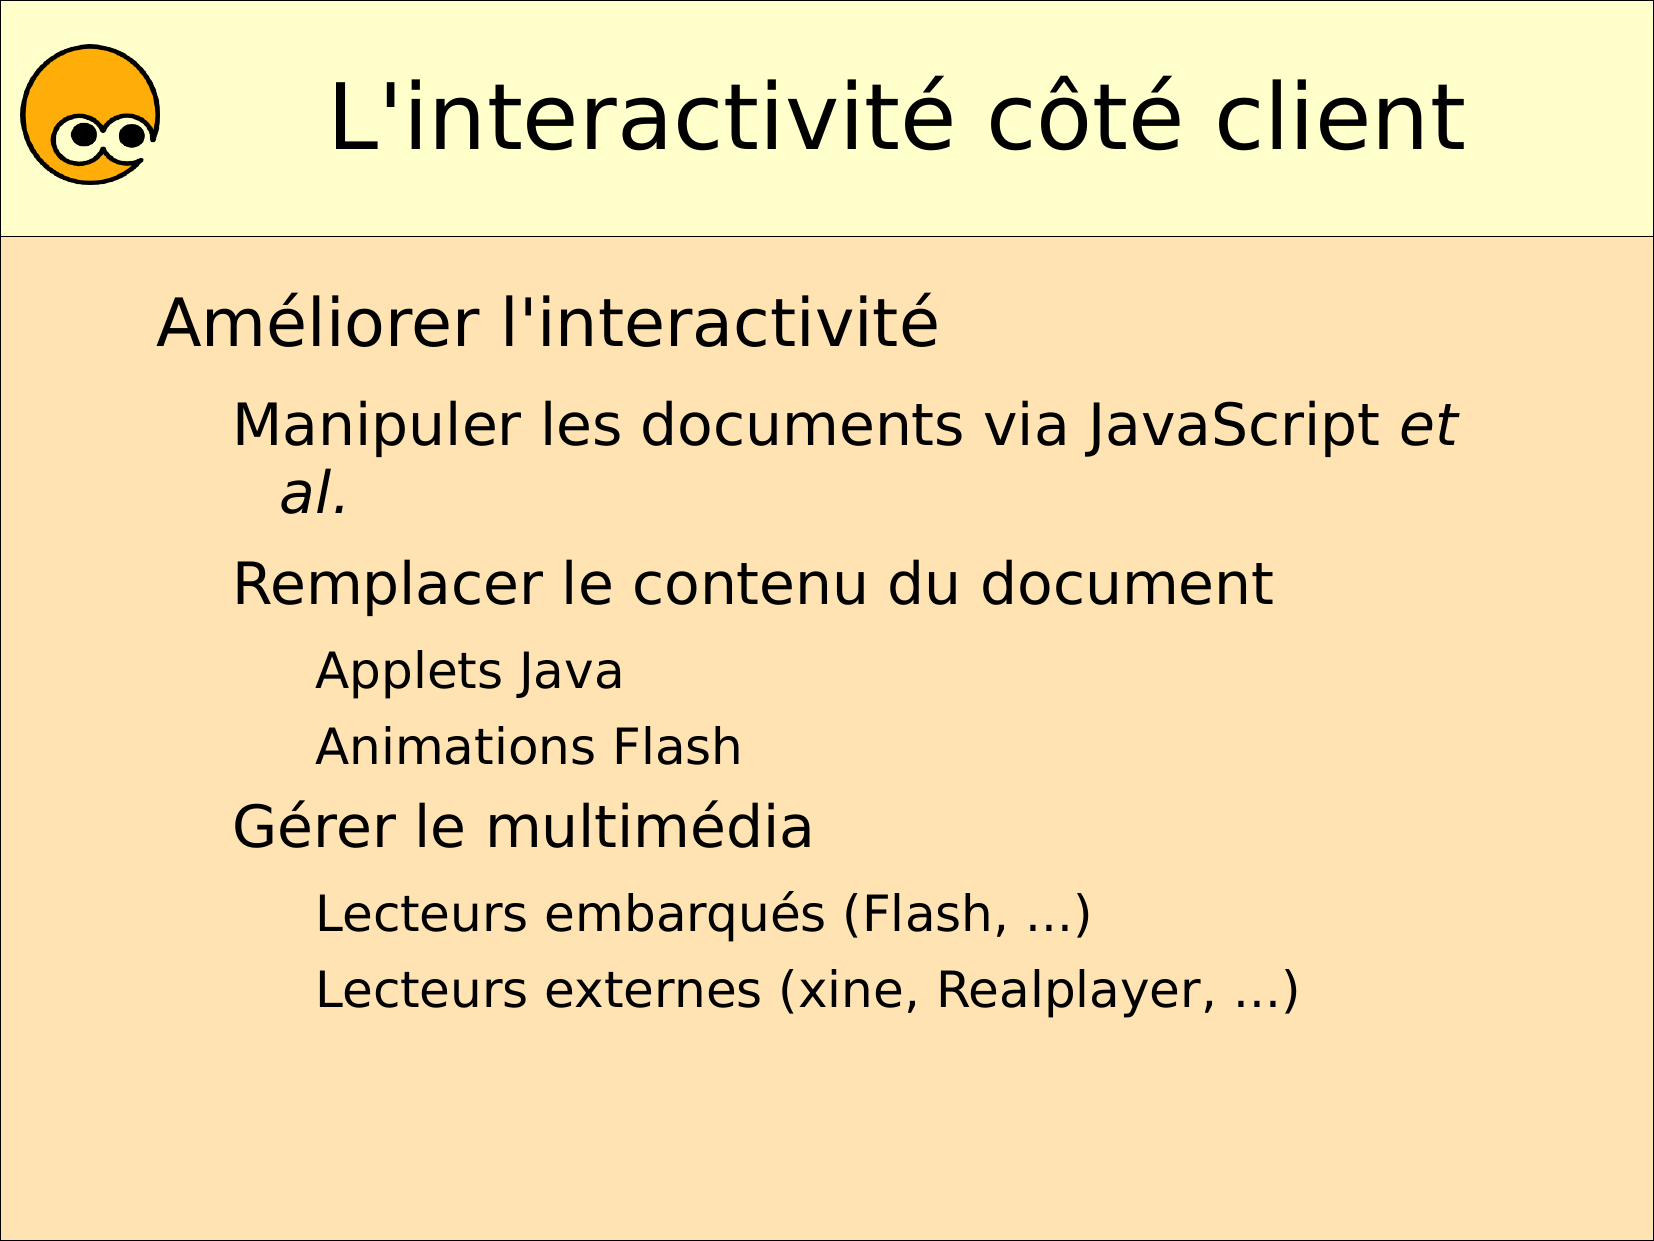

# L'interactivité côté client
Améliorer l'interactivité
Manipuler les documents via JavaScript et al.
Remplacer le contenu du document
Applets Java
Animations Flash
Gérer le multimédia
Lecteurs embarqués (Flash, ...)
Lecteurs externes (xine, Realplayer, ...)